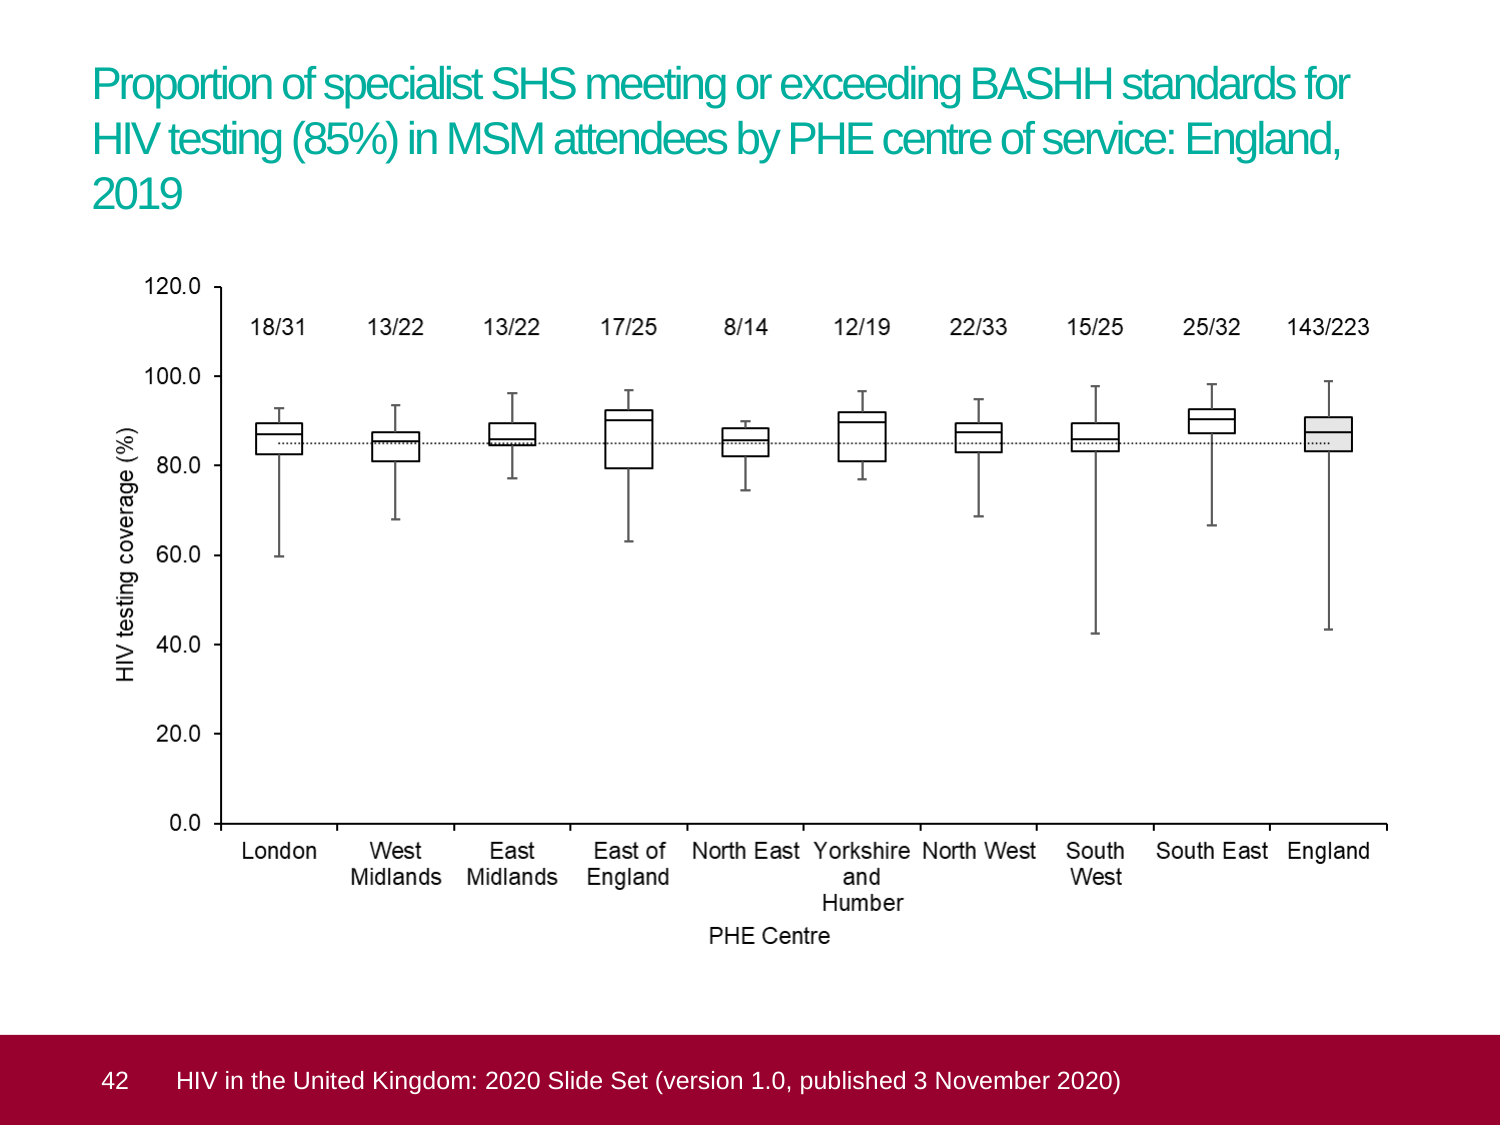

# Proportion of specialist SHS meeting or exceeding BASHH standards for HIV testing (85%) in MSM attendees by PHE centre of service: England, 2019
 39
HIV in the United Kingdom: 2020 Slide Set (version 1.0, published 3 November 2020)